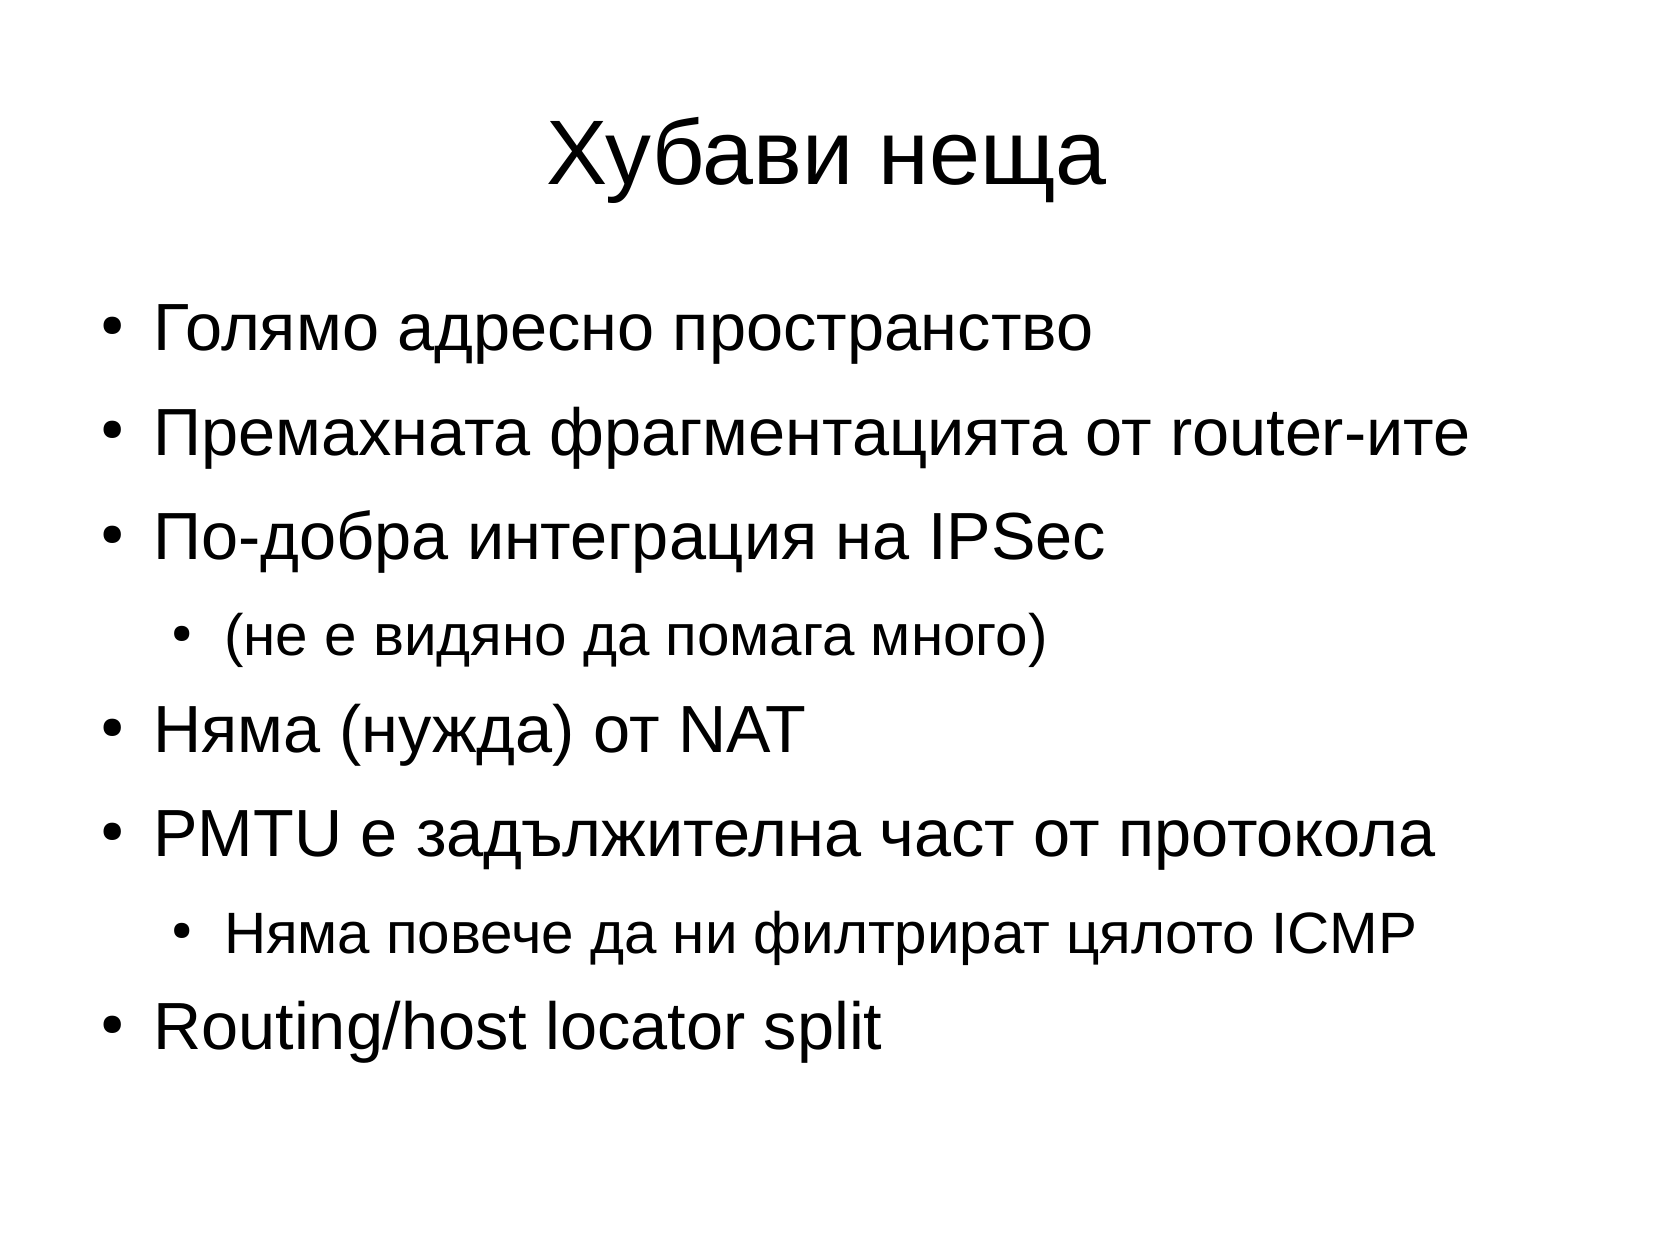

# Хубави неща
Голямо адресно пространство
Премахната фрагментацията от router-ите
По-добра интеграция на IPSec
(не е видяно да помага много)
Няма (нужда) от NAT
PMTU е задължителна част от протокола
Няма повече да ни филтрират цялото ICMP
Routing/host locator split